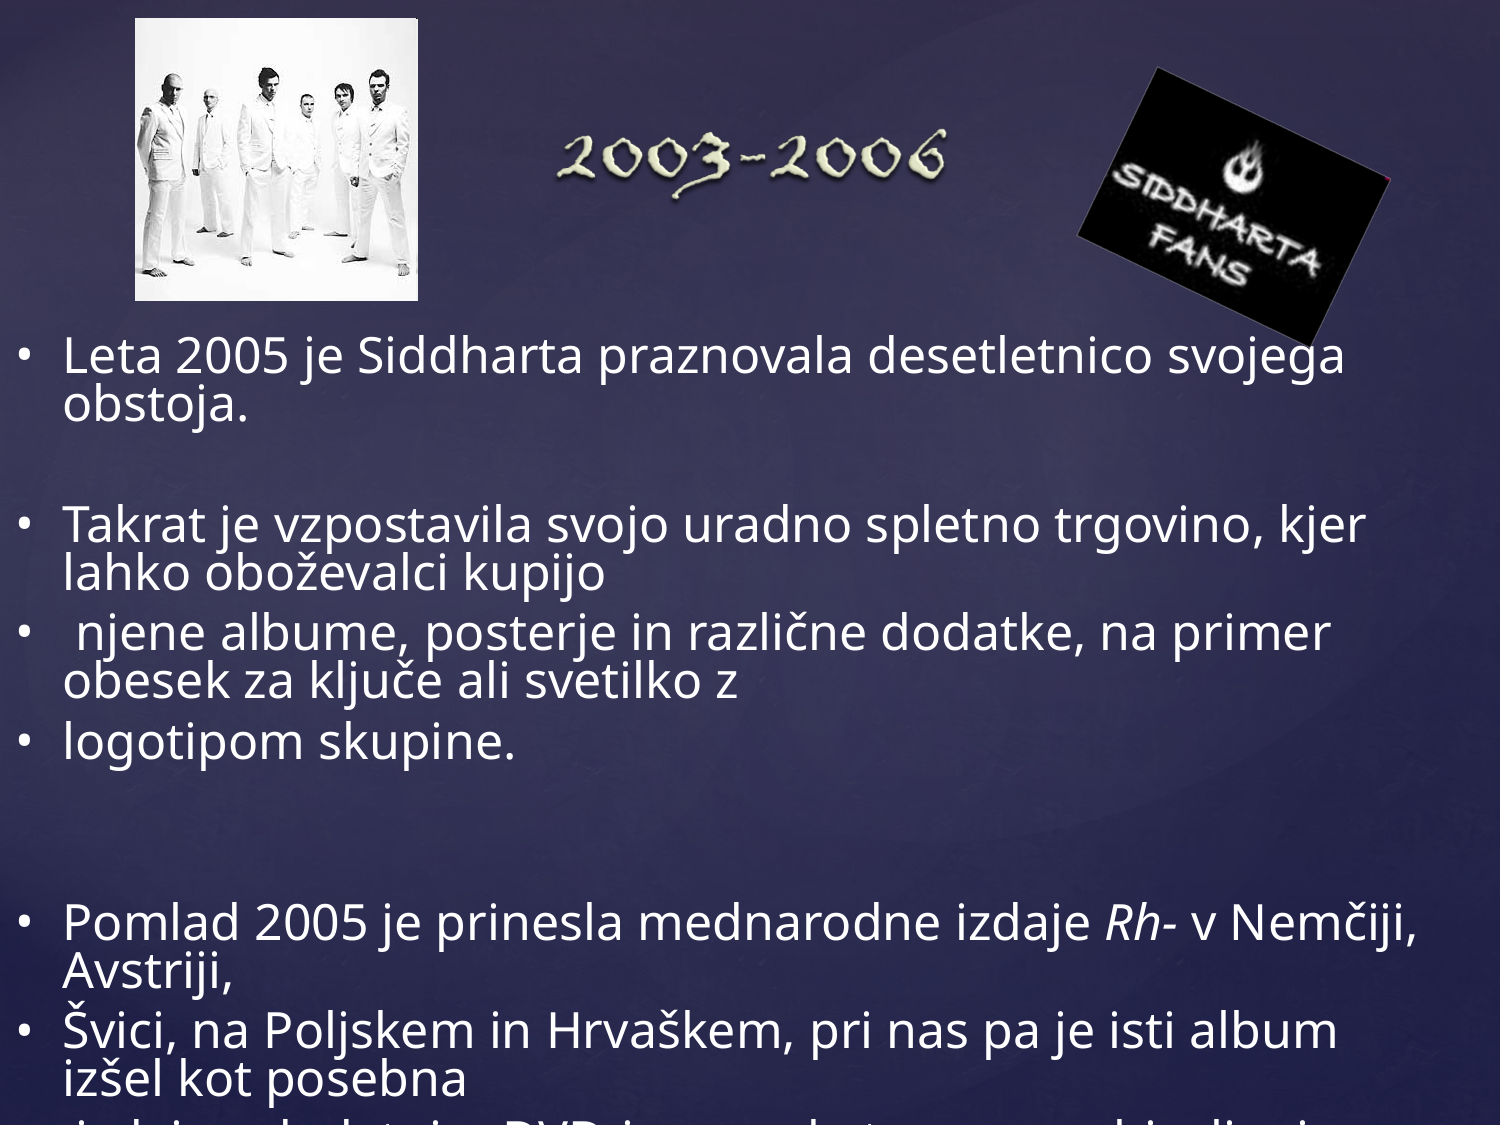

# Leta 2005 je Siddharta praznovala desetletnico svojega obstoja.
Takrat je vzpostavila svojo uradno spletno trgovino, kjer lahko oboževalci kupijo
 njene albume, posterje in različne dodatke, na primer obesek za ključe ali svetilko z
logotipom skupine.
Pomlad 2005 je prinesla mednarodne izdaje Rh- v Nemčiji, Avstriji,
Švici, na Poljskem in Hrvaškem, pri nas pa je isti album izšel kot posebna
 izdaja z dodatnim DVD-jem, na katerem so objavljeni videospoti,
 živi posnetki, intervjuji in podobno. Kmalu zatem se je Siddharta odpravila na prvo
resno 14-dnevno turnejo po Nemčiji.